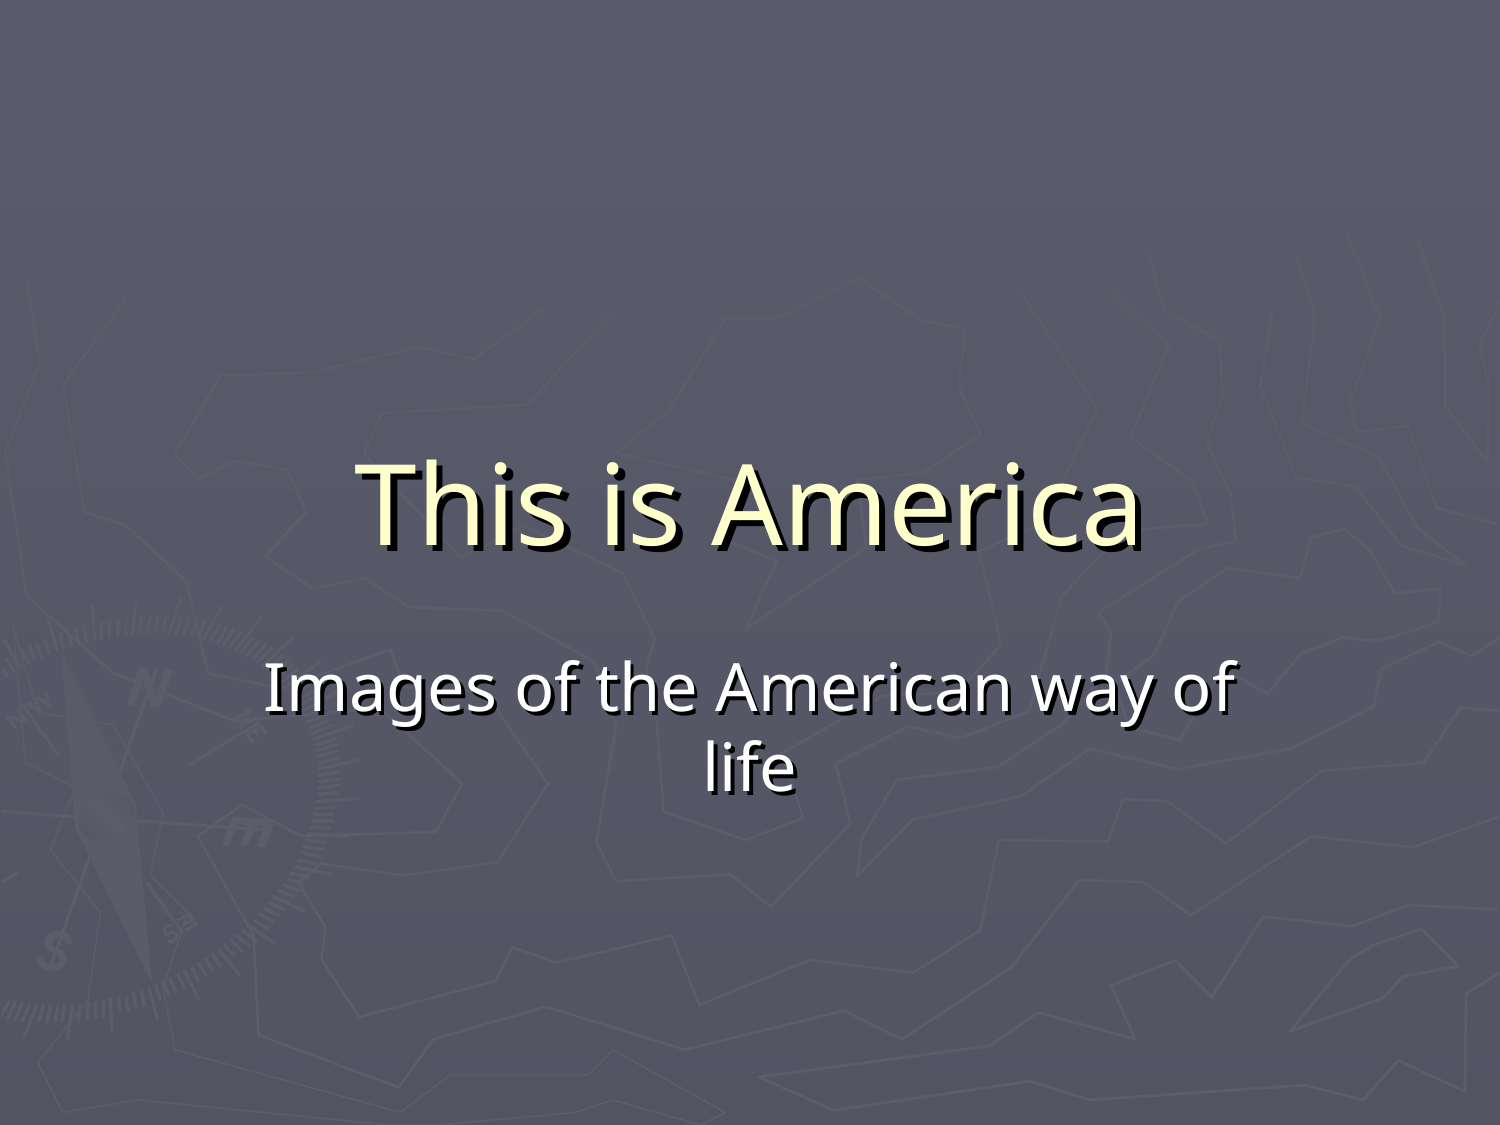

# This is America
Images of the American way of life